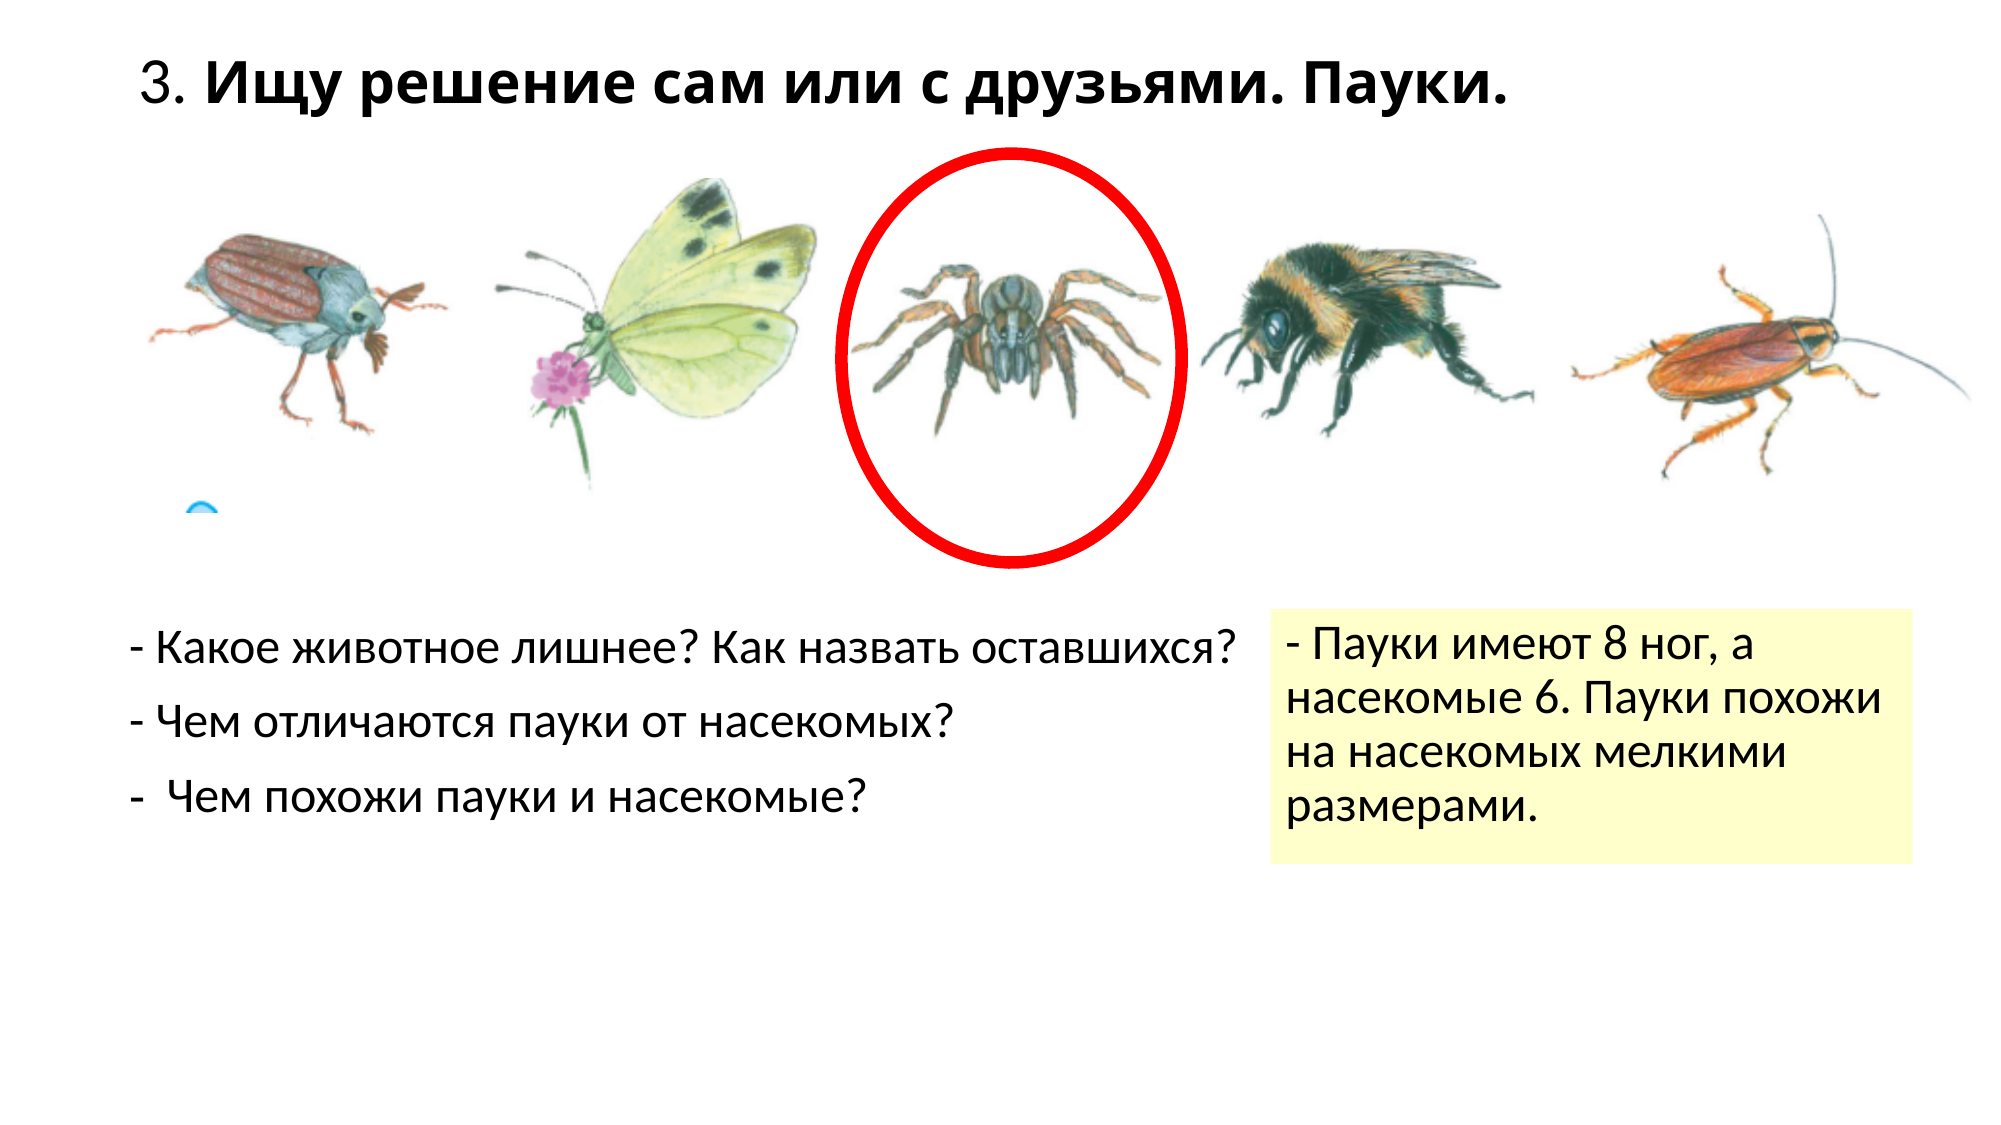

3. Ищу решение сам или с друзьями. Пауки.
- Пауки имеют 8 ног, а насекомые 6. Пауки похожи на насекомых мелкими размерами.
# - Какое животное лишнее? Как назвать оставшихся?
- Чем отличаются пауки от насекомых?
Чем похожи пауки и насекомые?